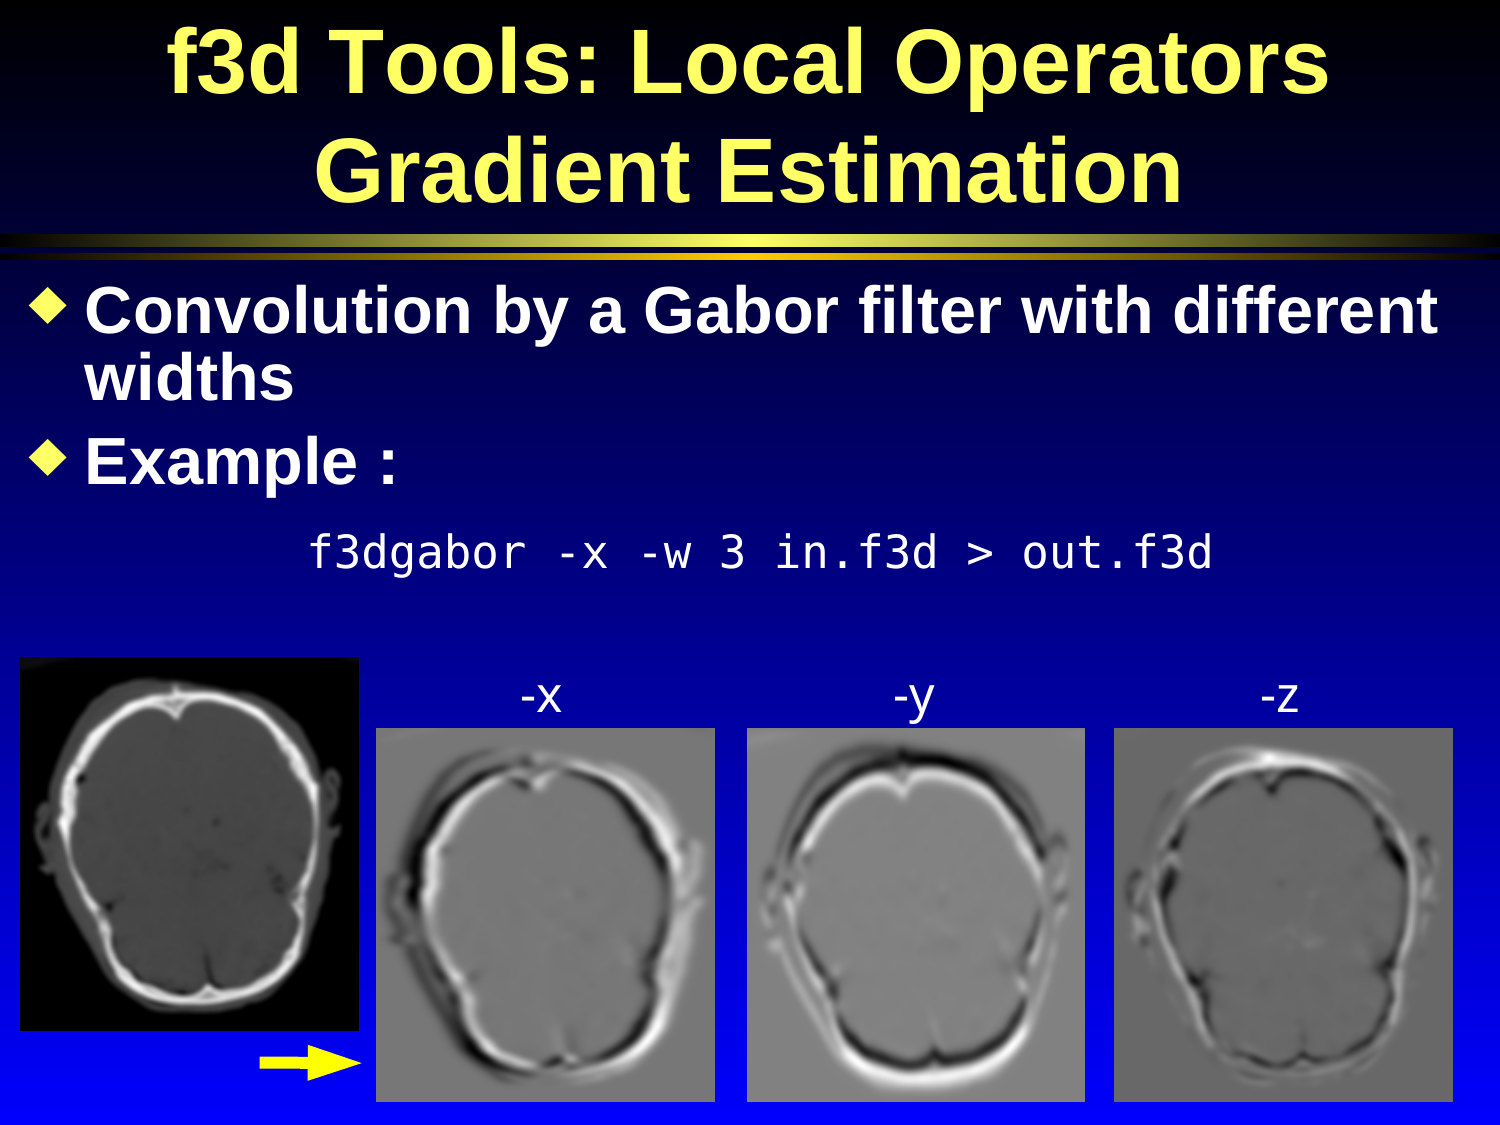

# f3d Tools: Local Operators Gradient Estimation
Convolution by a Gabor filter with different widths
Example :
 f3dgabor -x -w 3 in.f3d > out.f3d
-x
-y
-z